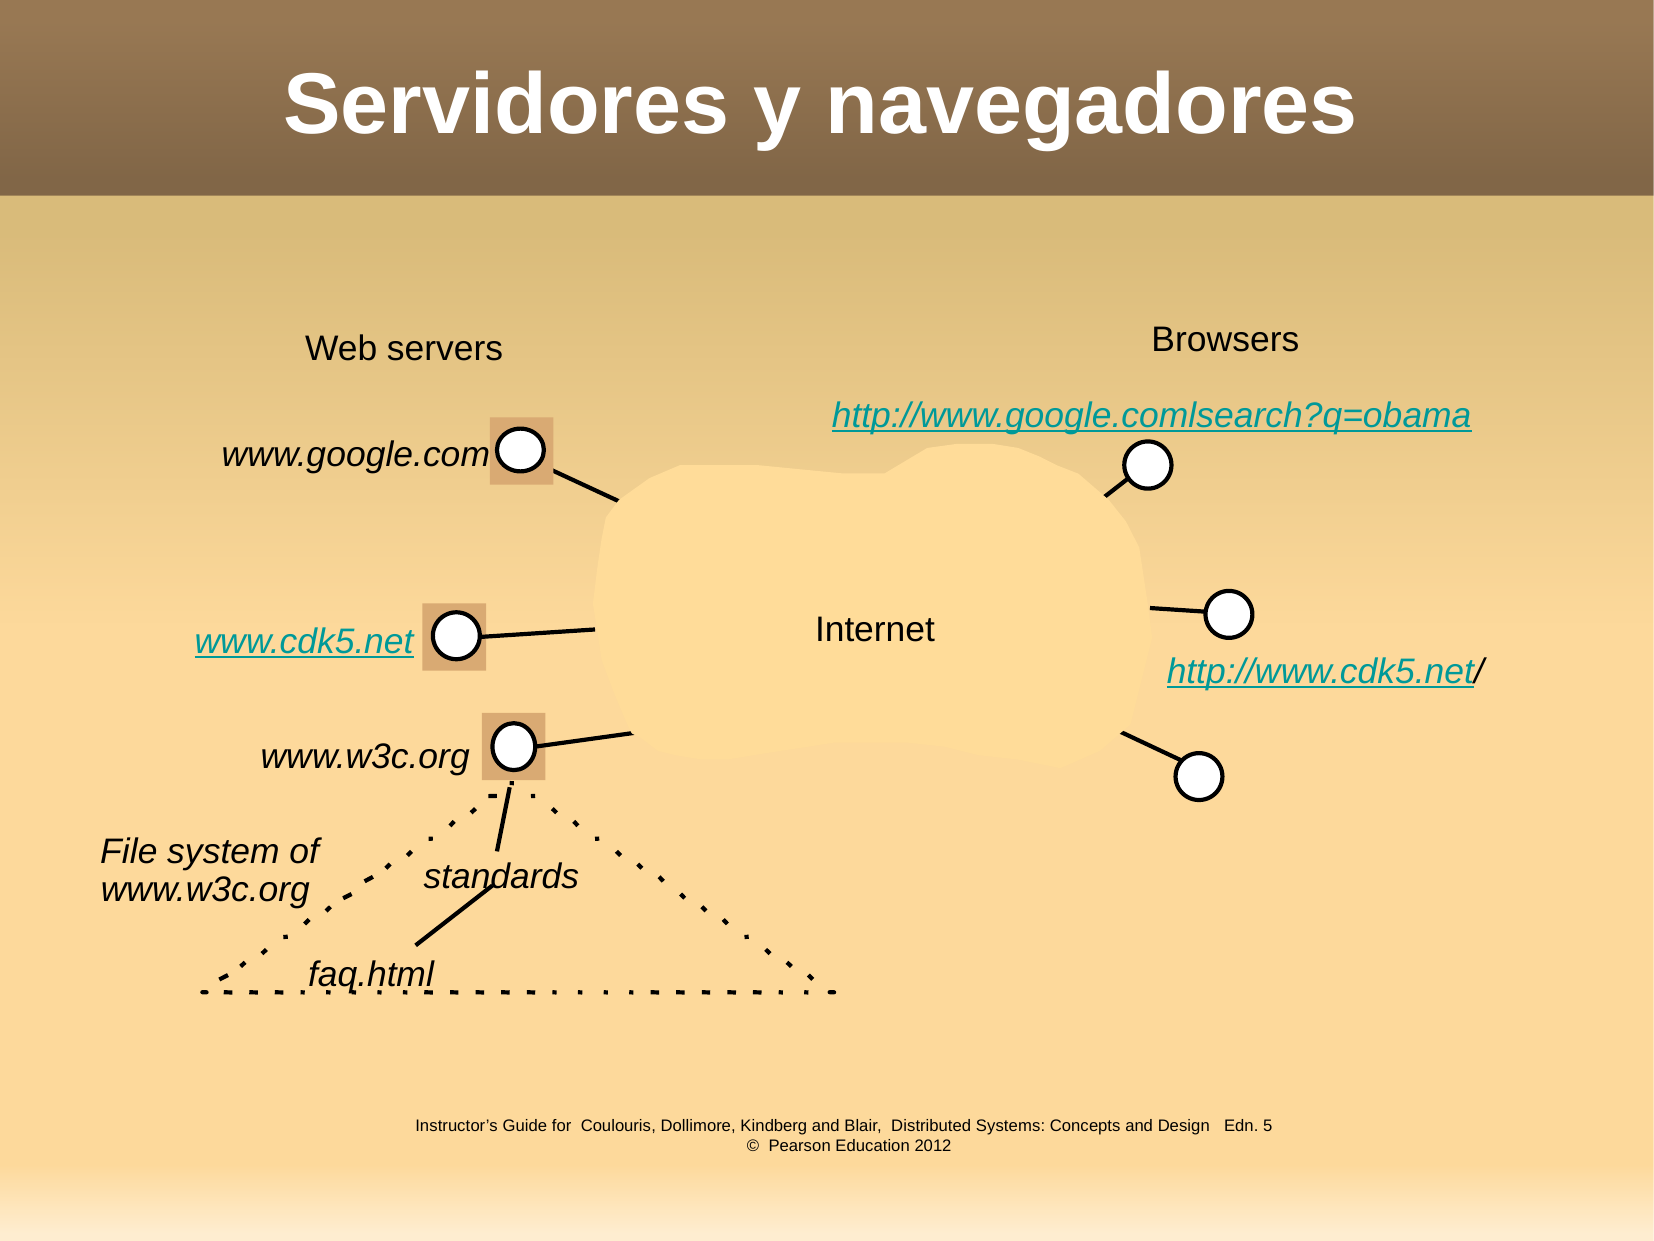

# Servidores y navegadores
Browsers
Web servers
http://www.google.comlsearch?q=obama
www.google.com
Internet
www.cdk5.net
http://www.cdk5.net/
www.w3c.org
File system of
standards
www.w3c.org
faq.html
Instructor’s Guide for Coulouris, Dollimore, Kindberg and Blair, Distributed Systems: Concepts and Design Edn. 5
© Pearson Education 2012